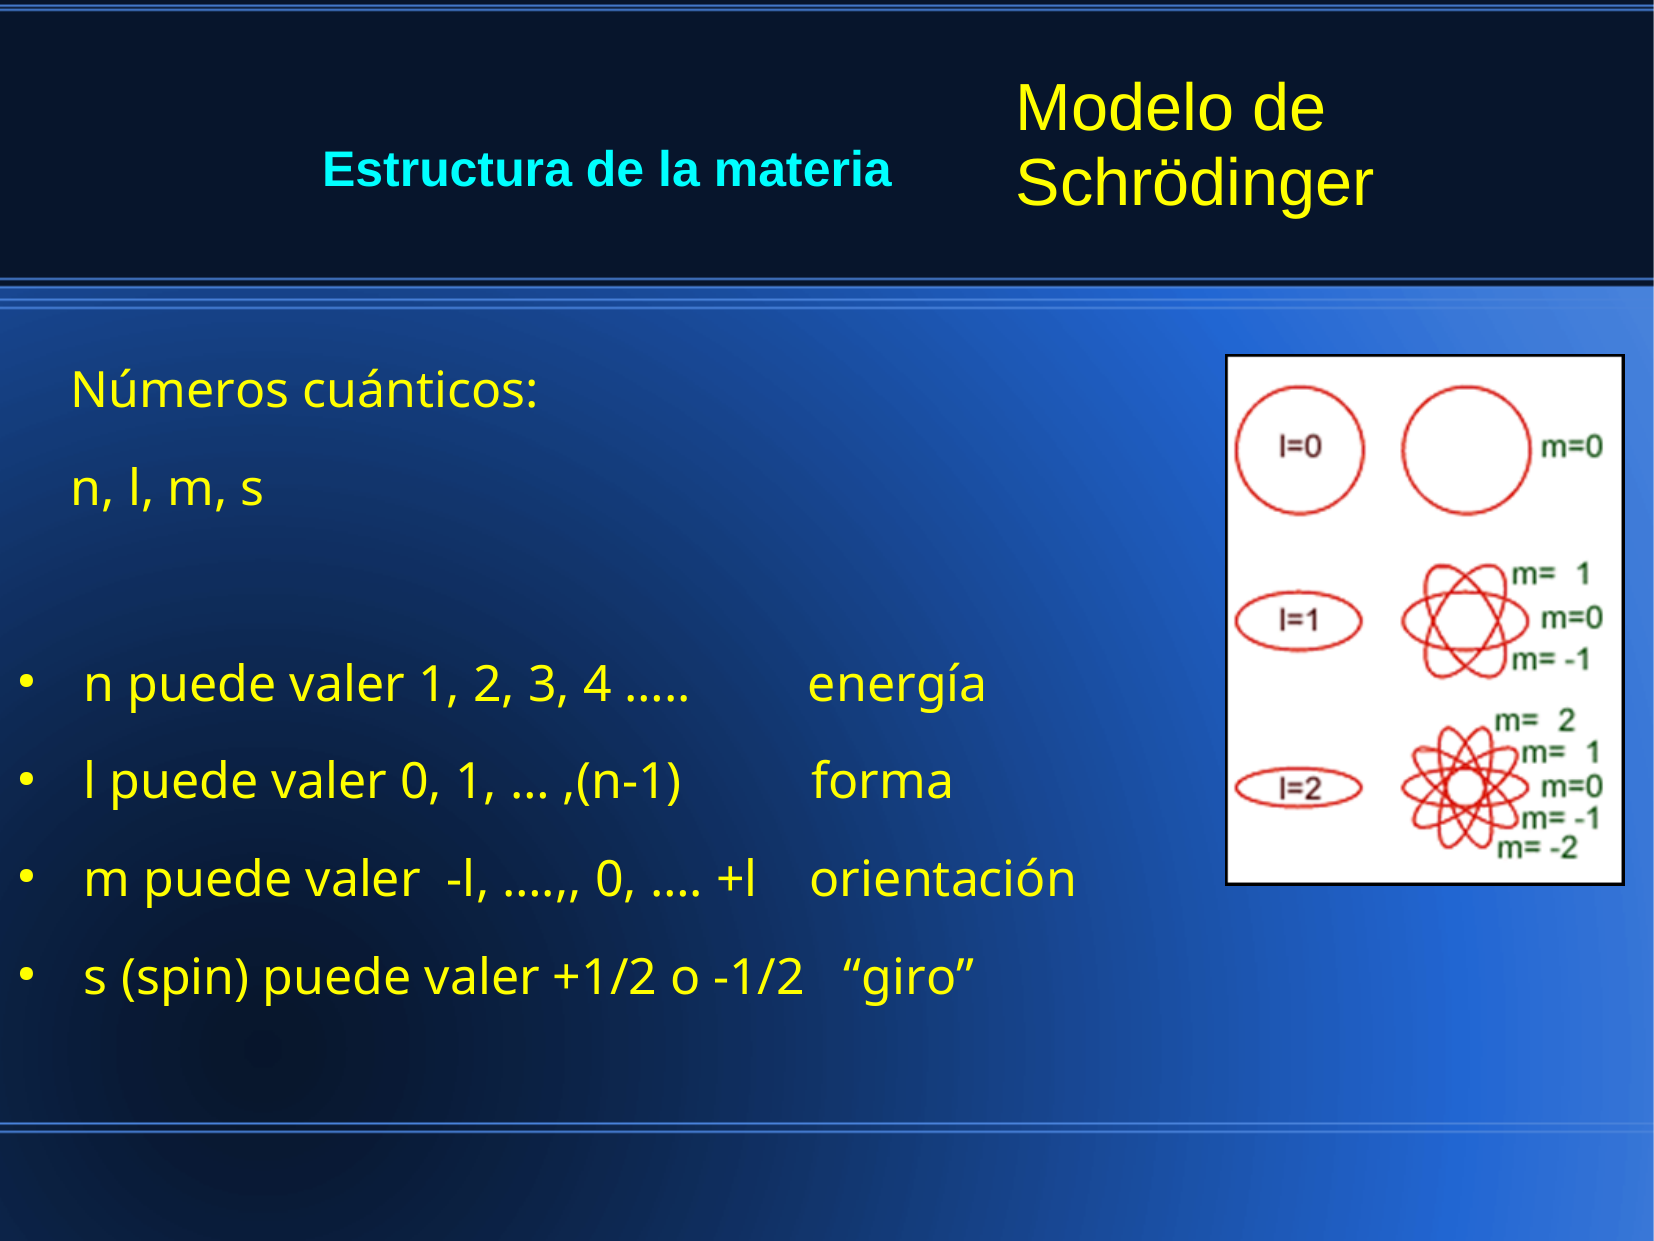

# Modelo de Schrödinger
Estructura de la materia
Números cuánticos:
n, l, m, s
 n puede valer 1, 2, 3, 4 ….. energía
 l puede valer 0, 1, … ,(n-1) forma
 m puede valer -l, ….,, 0, …. +l orientación
 s (spin) puede valer +1/2 o -1/2 “giro”